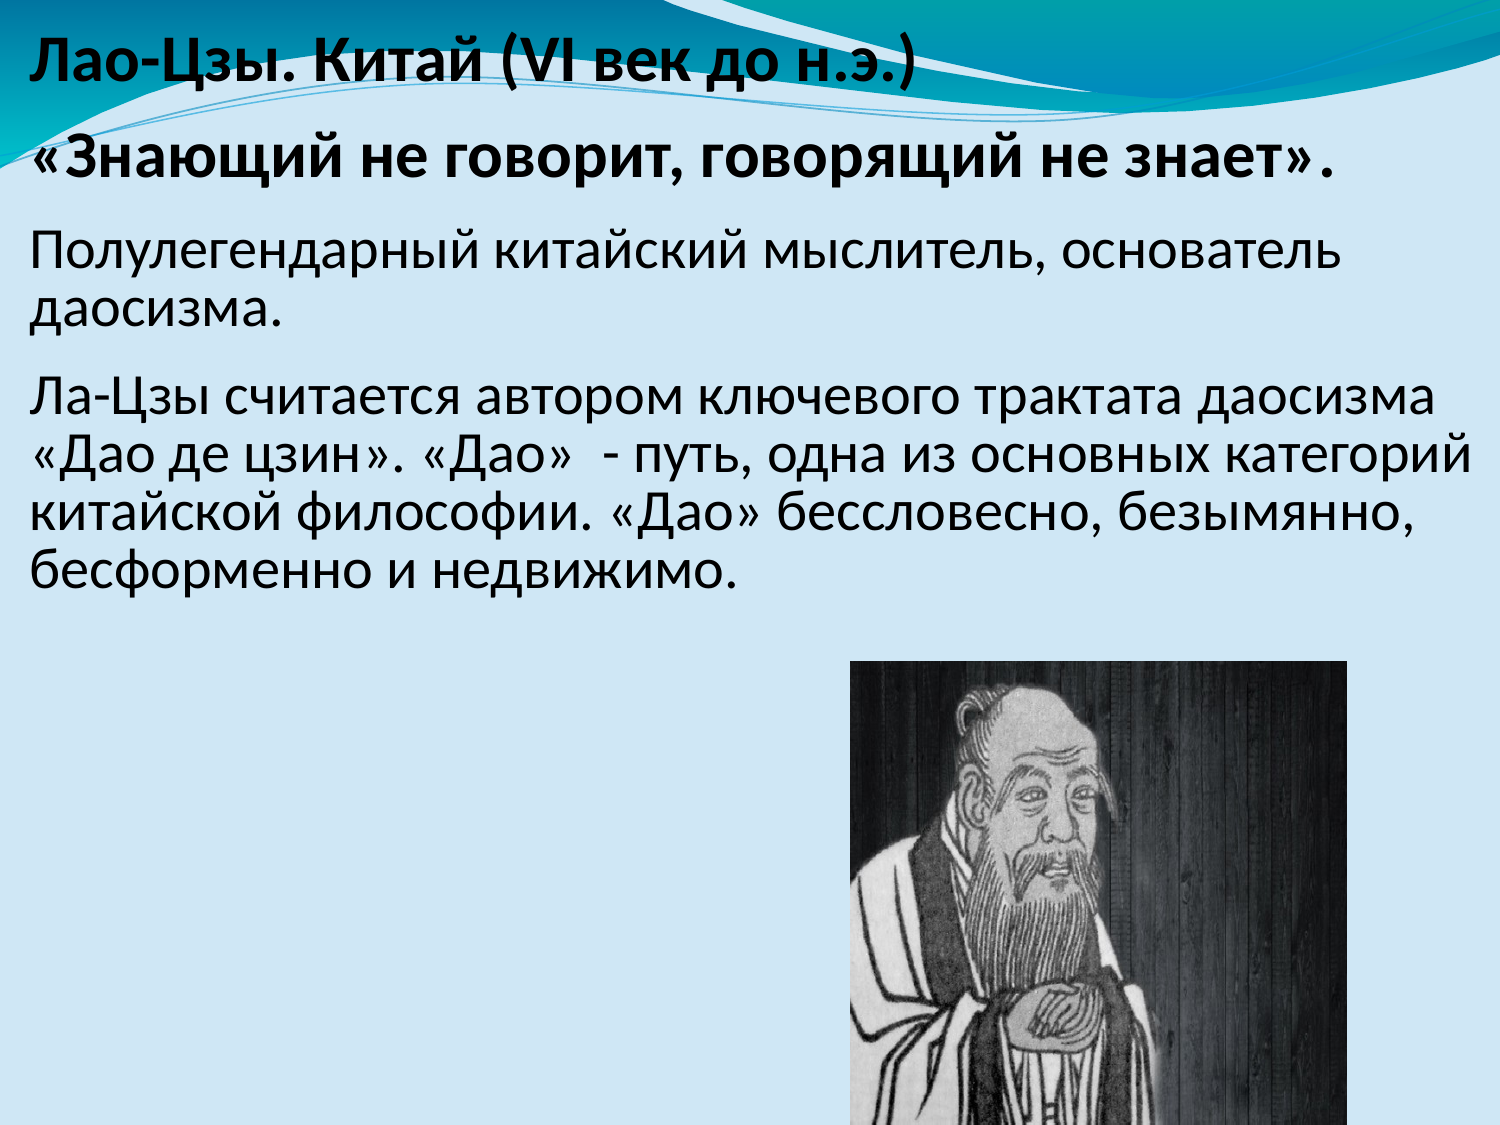

Лао-Цзы. Китай (VI век до н.э.)
«Знающий не говорит, говорящий не знает».
Полулегендарный китайский мыслитель, основатель даосизма.
Ла-Цзы считается автором ключевого трактата даосизма «Дао де цзин». «Дао»  - путь, одна из основных категорий китайской философии. «Дао» бессловесно, безымянно, бесформенно и недвижимо.
#